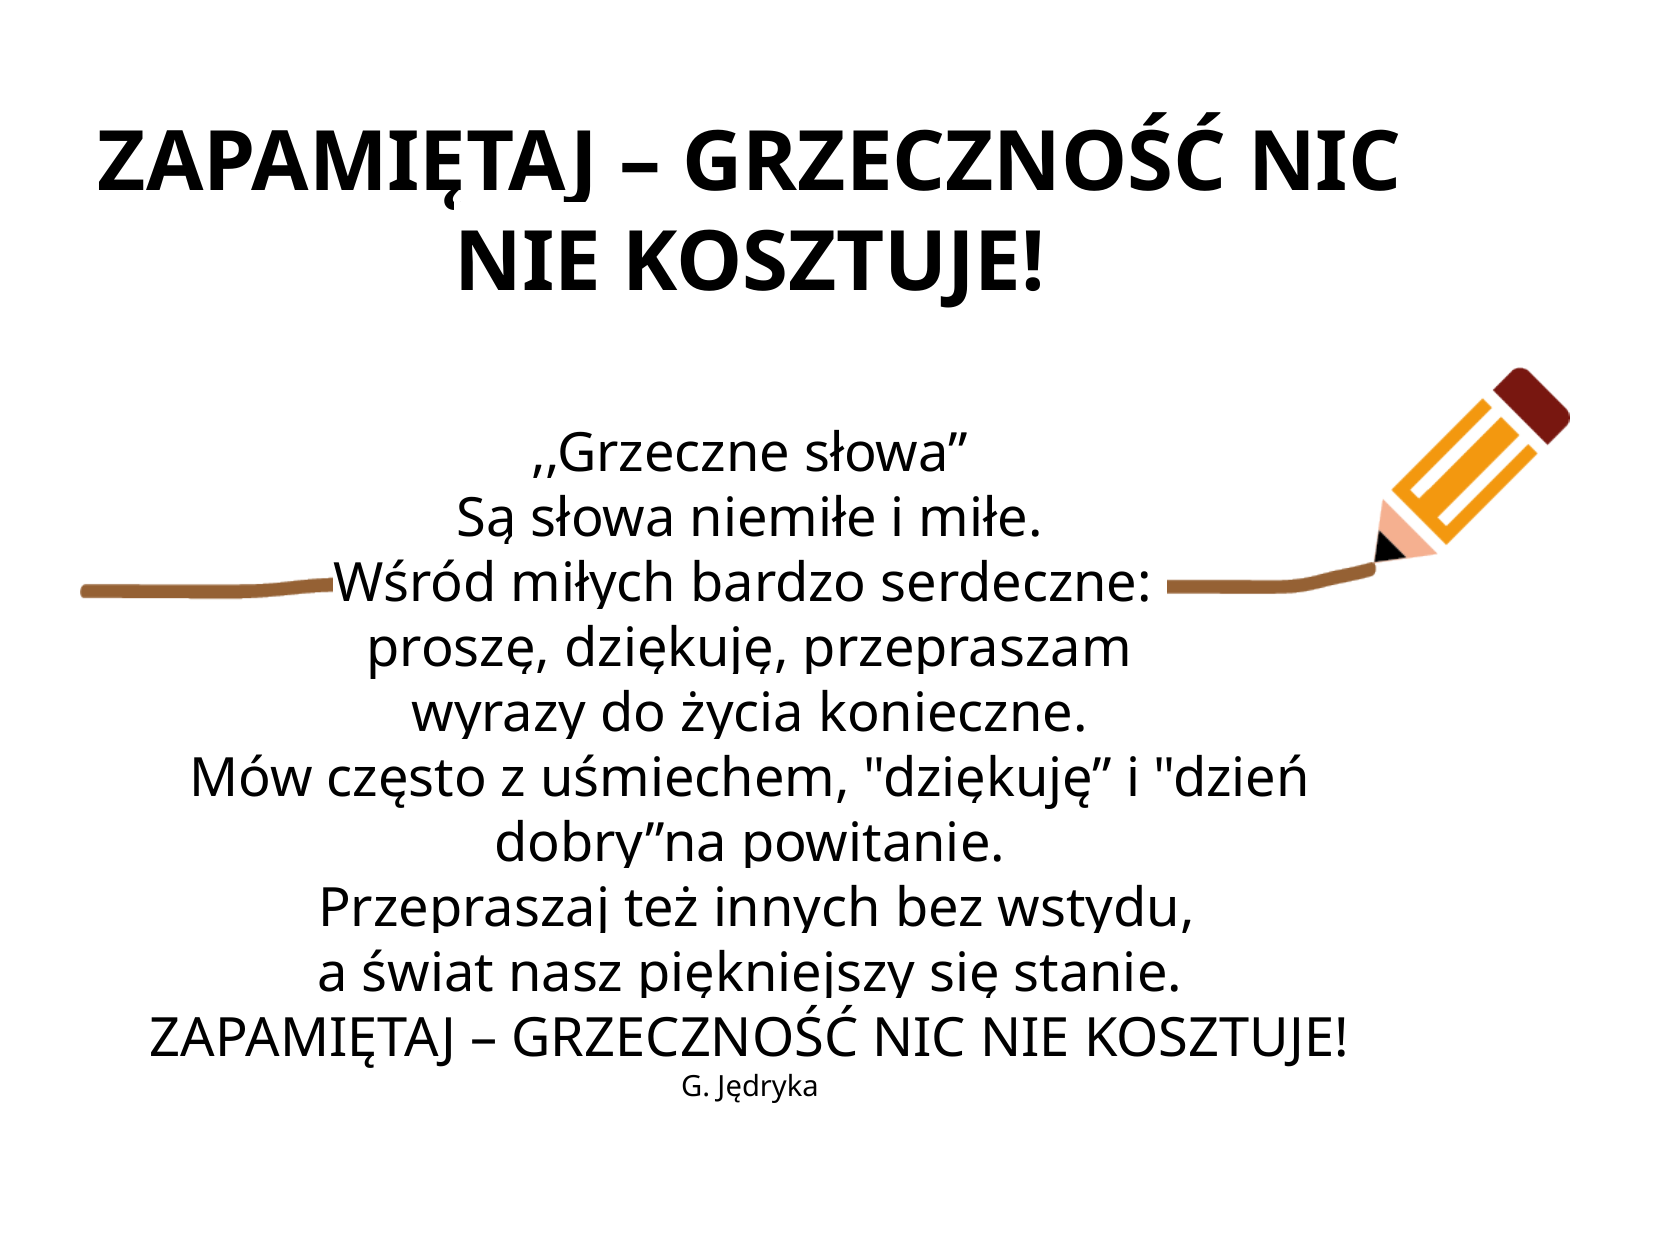

# ZAPAMIĘTAJ – GRZECZNOŚĆ NIC NIE KOSZTUJE! ,,Grzeczne słowa” Są słowa niemiłe i miłe. Wśród miłych bardzo serdeczne: proszę, dziękuję, przepraszam wyrazy do życia konieczne. Mów często z uśmiechem, "dziękuję” i "dzień dobry”na powitanie. Przepraszaj też innych bez wstydu, a świat nasz piękniejszy się stanie. ZAPAMIĘTAJ – GRZECZNOŚĆ NIC NIE KOSZTUJE! G. Jędryka